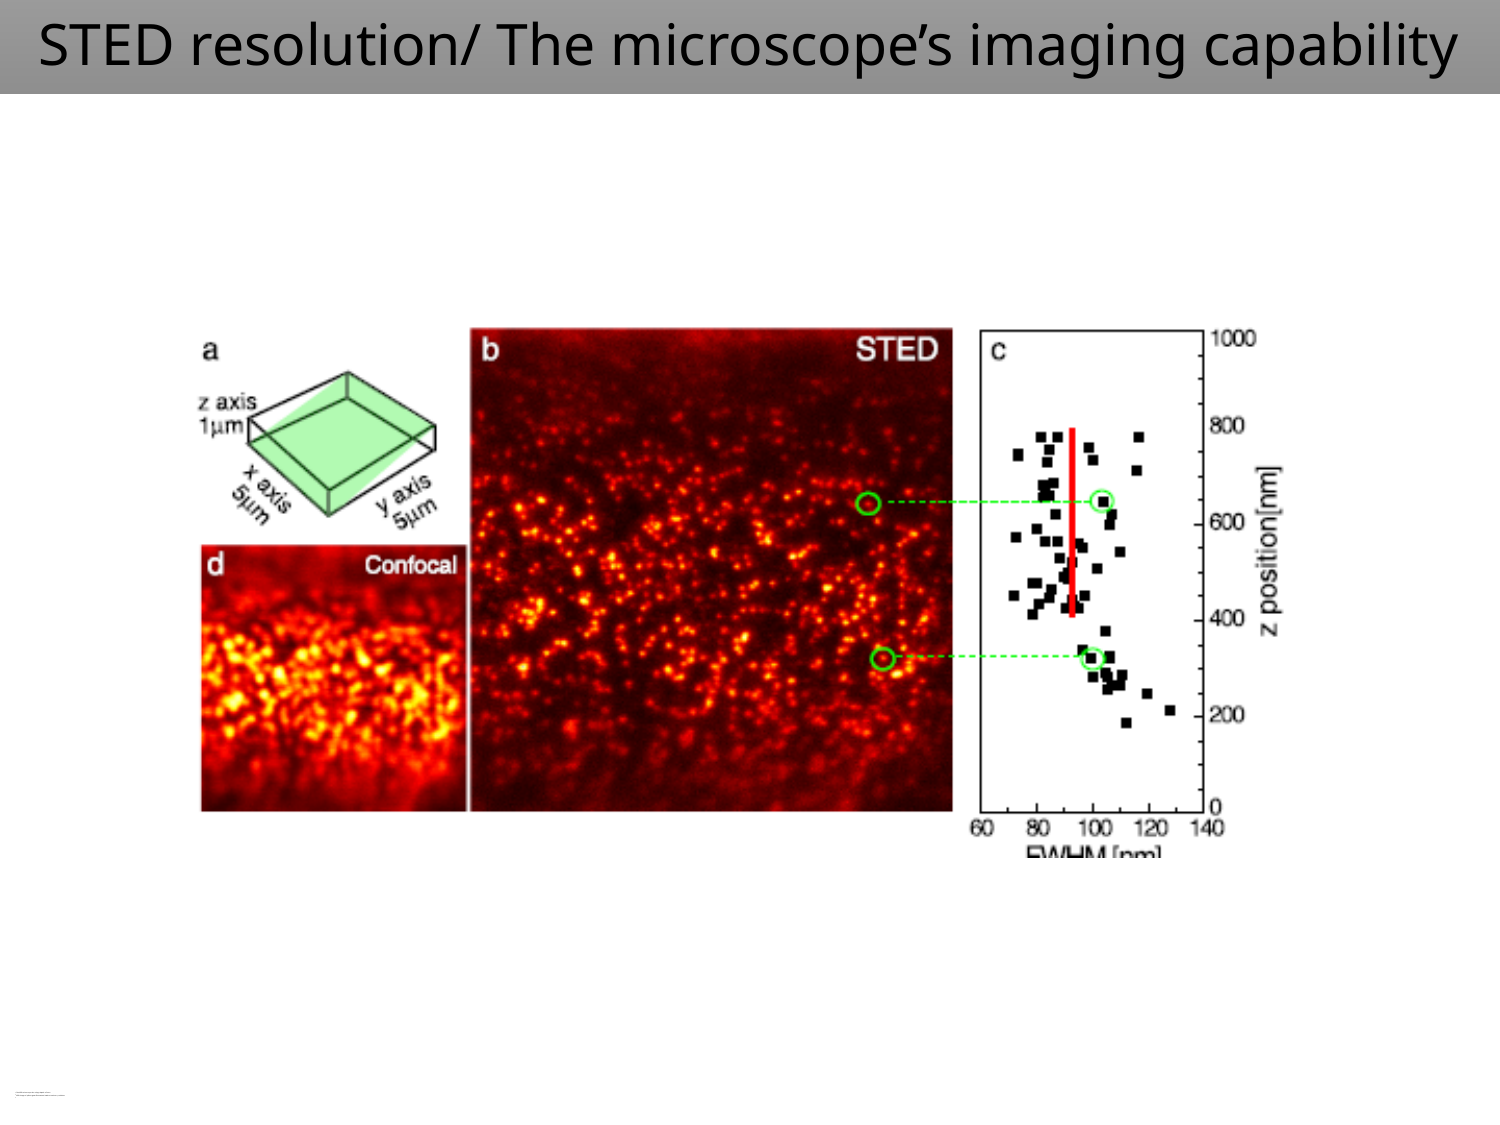

# STED resolution/ The microscope’s imaging capability
The STED microscope has a large depth of focus
STED image of yellow-green fluorescent beads at various z-positions